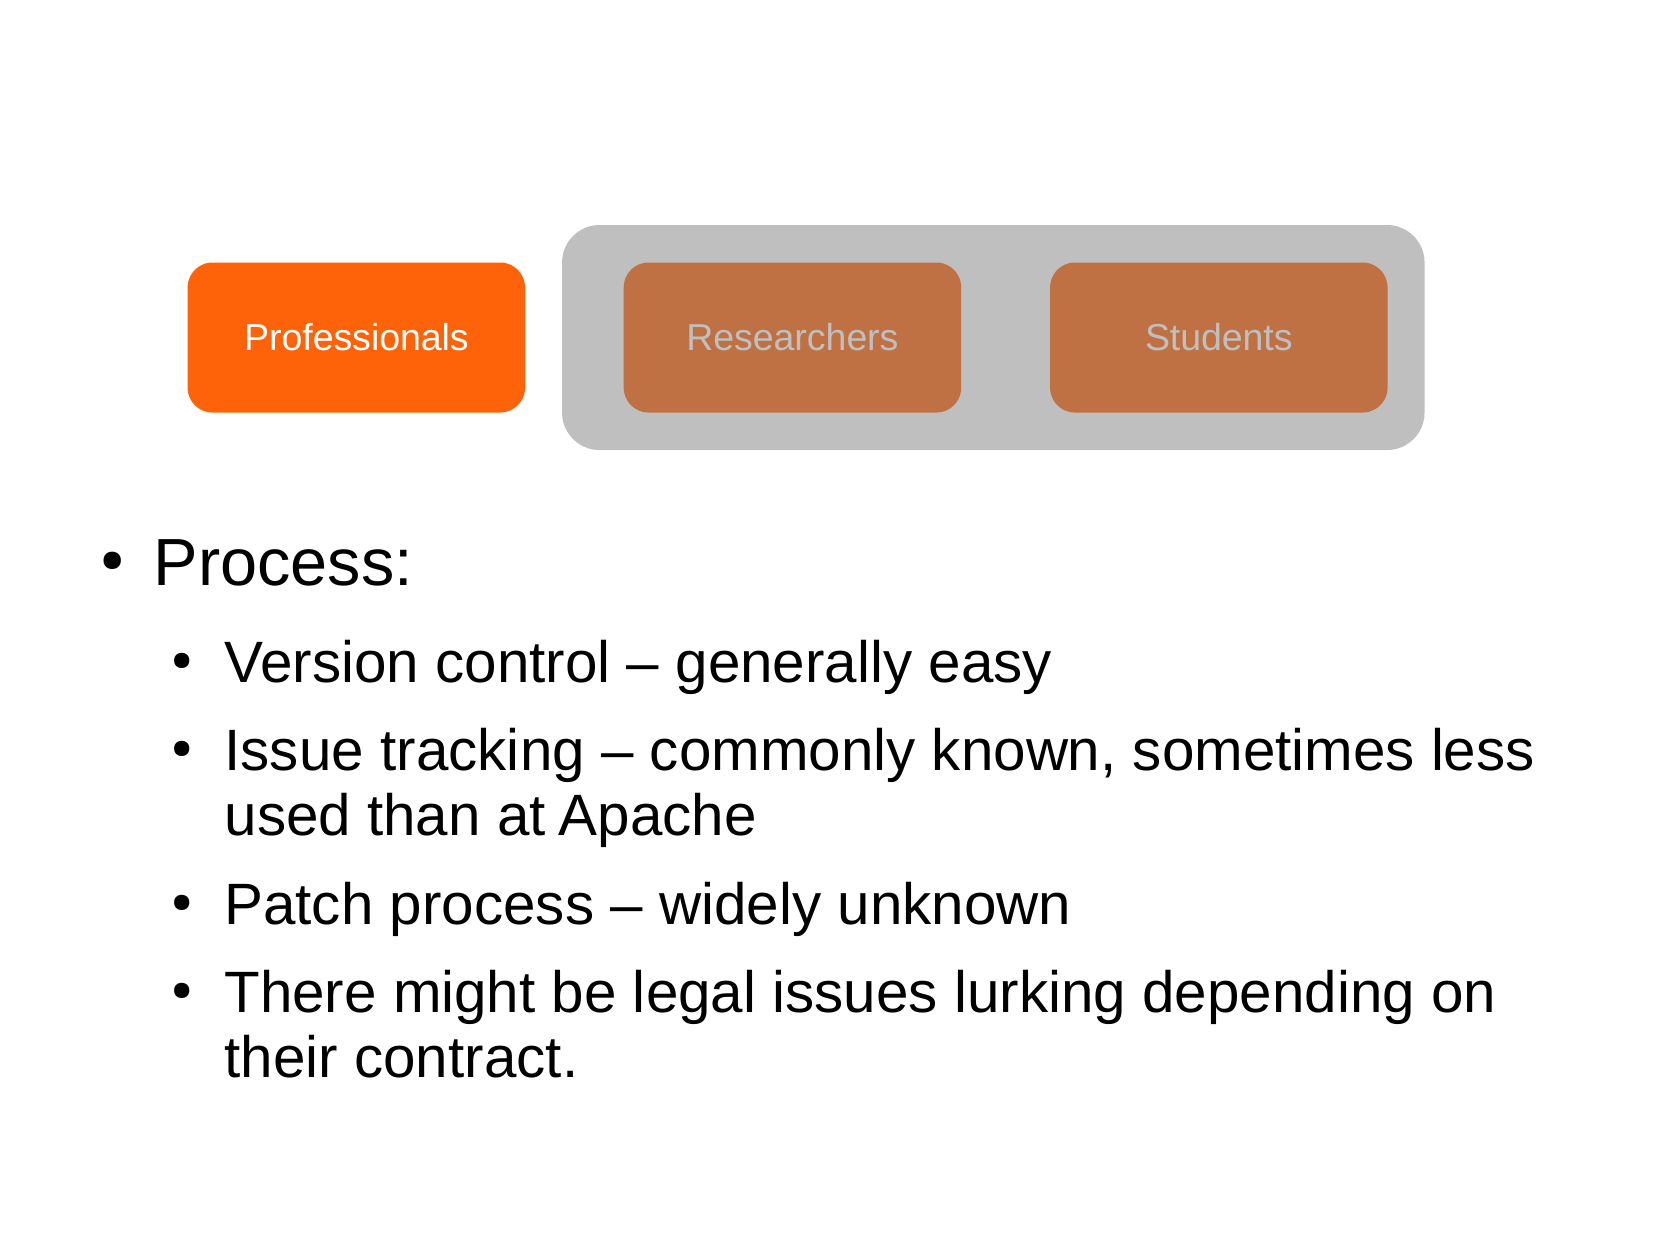

Professionals
Researchers
Students
# Process:
Version control – generally easy
Issue tracking – commonly known, sometimes less used than at Apache
Patch process – widely unknown
There might be legal issues lurking depending on their contract.